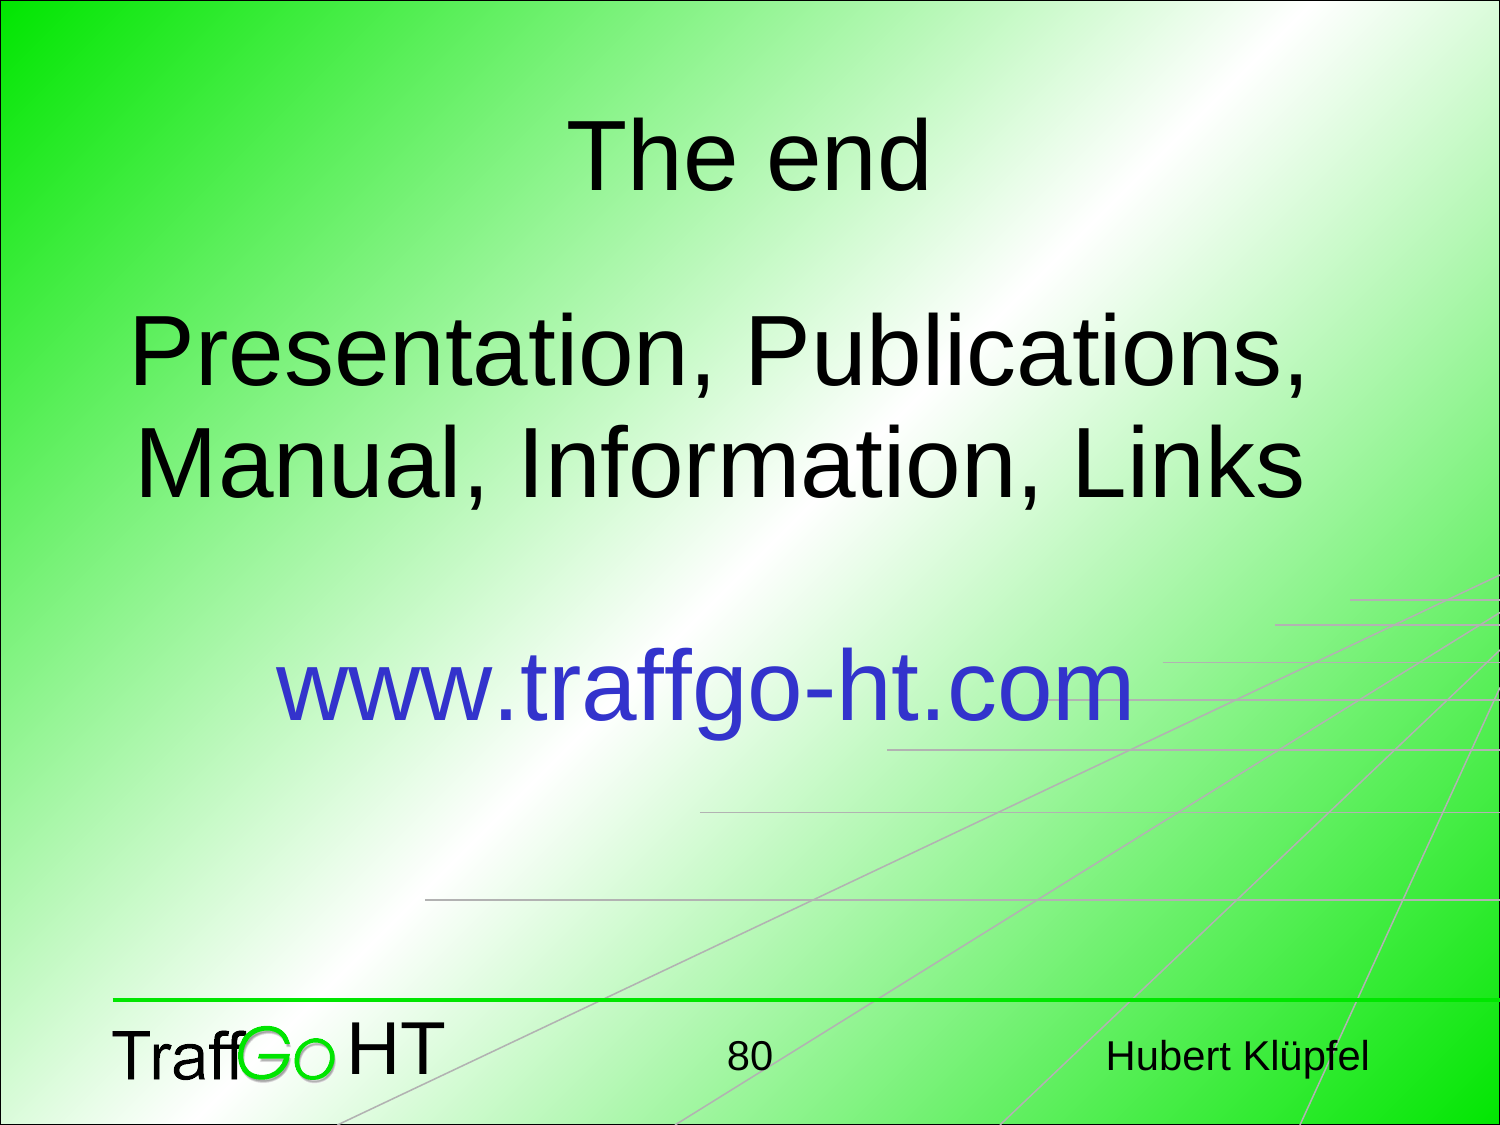

# The end
Presentation, Publications,
Manual, Information, Links
www.traffgo-ht.com